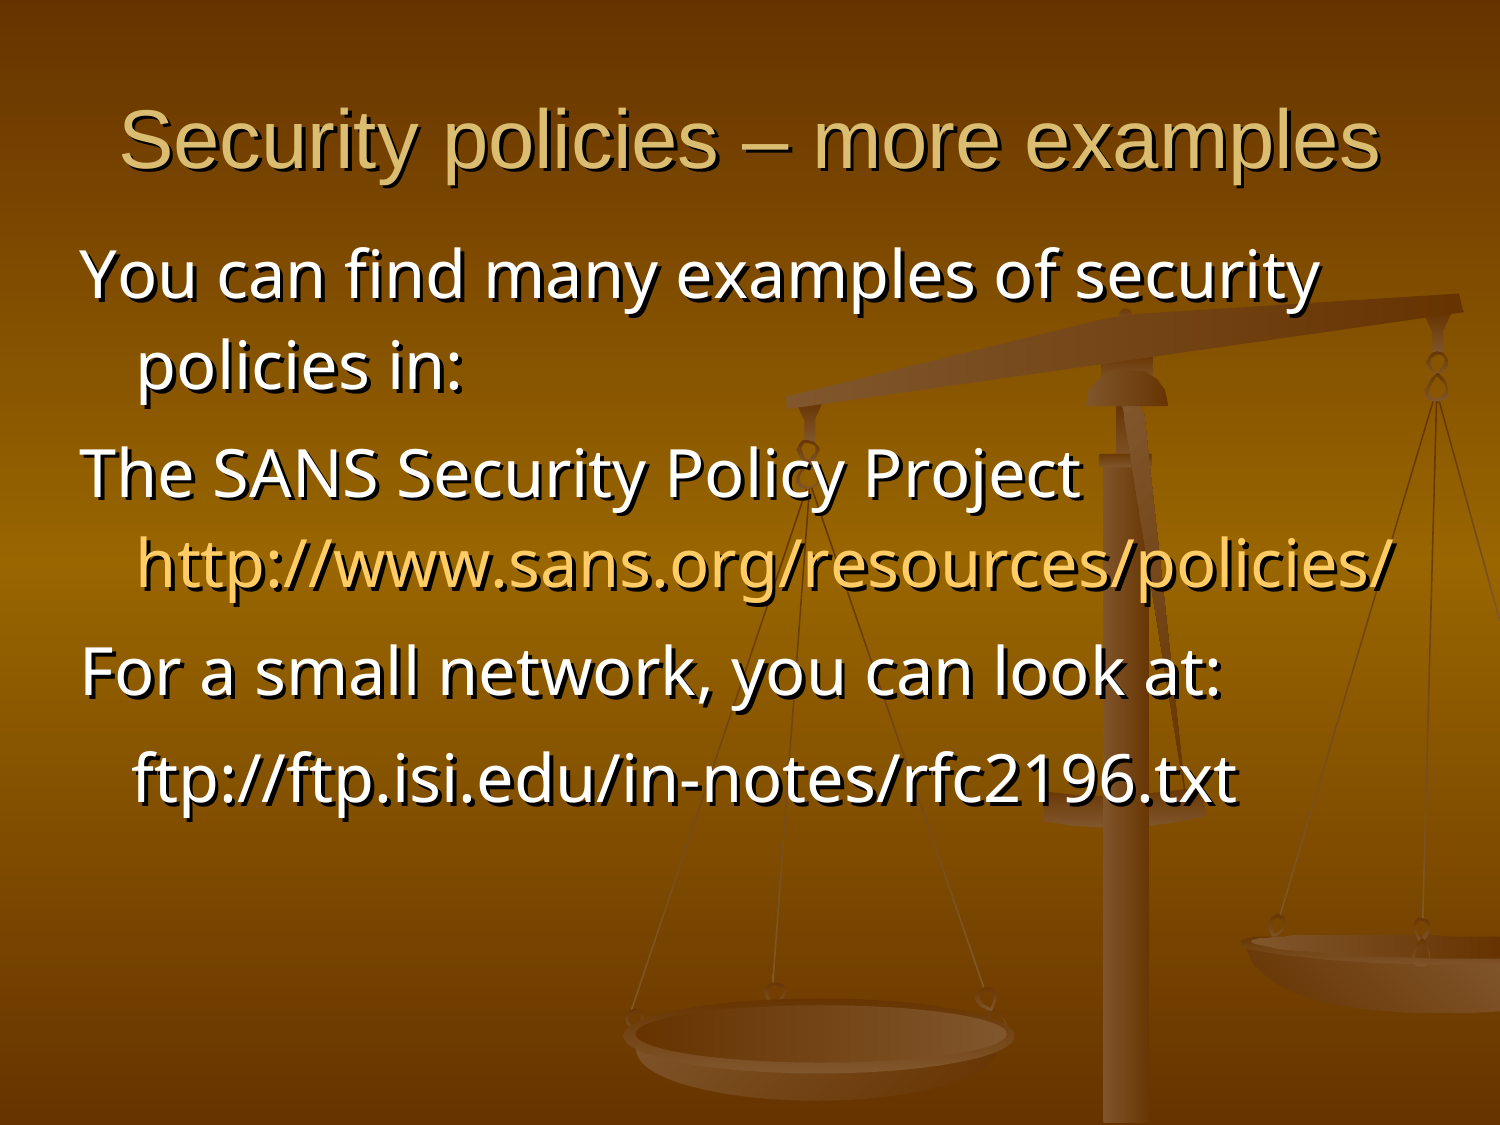

# Security policies – more examples
You can find many examples of security policies in:
The SANS Security Policy Project http://www.sans.org/resources/policies/
For a small network, you can look at:
 ftp://ftp.isi.edu/in-notes/rfc2196.txt